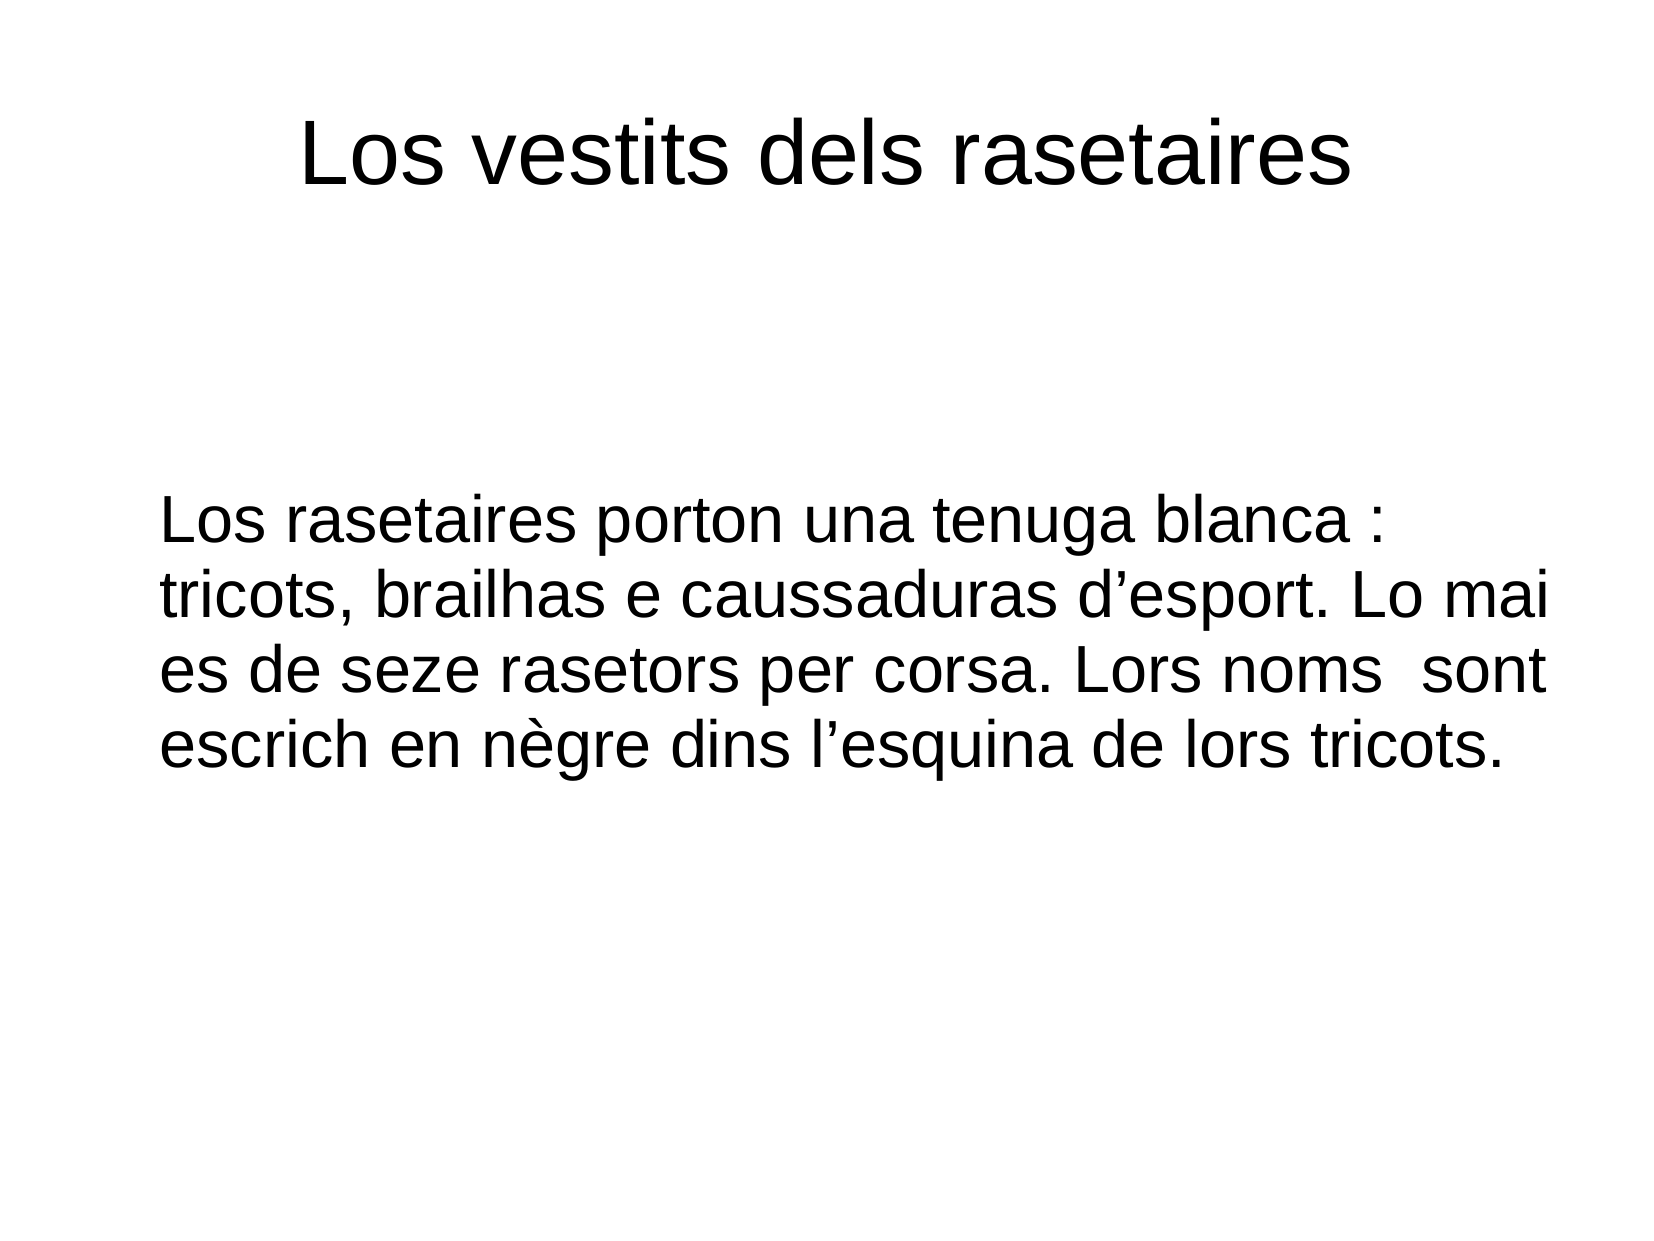

# Los vestits dels rasetaires
Los rasetaires porton una tenuga blanca : tricots, brailhas e caussaduras d’esport. Lo mai es de seze rasetors per corsa. Lors noms sont escrich en nègre dins l’esquina de lors tricots.